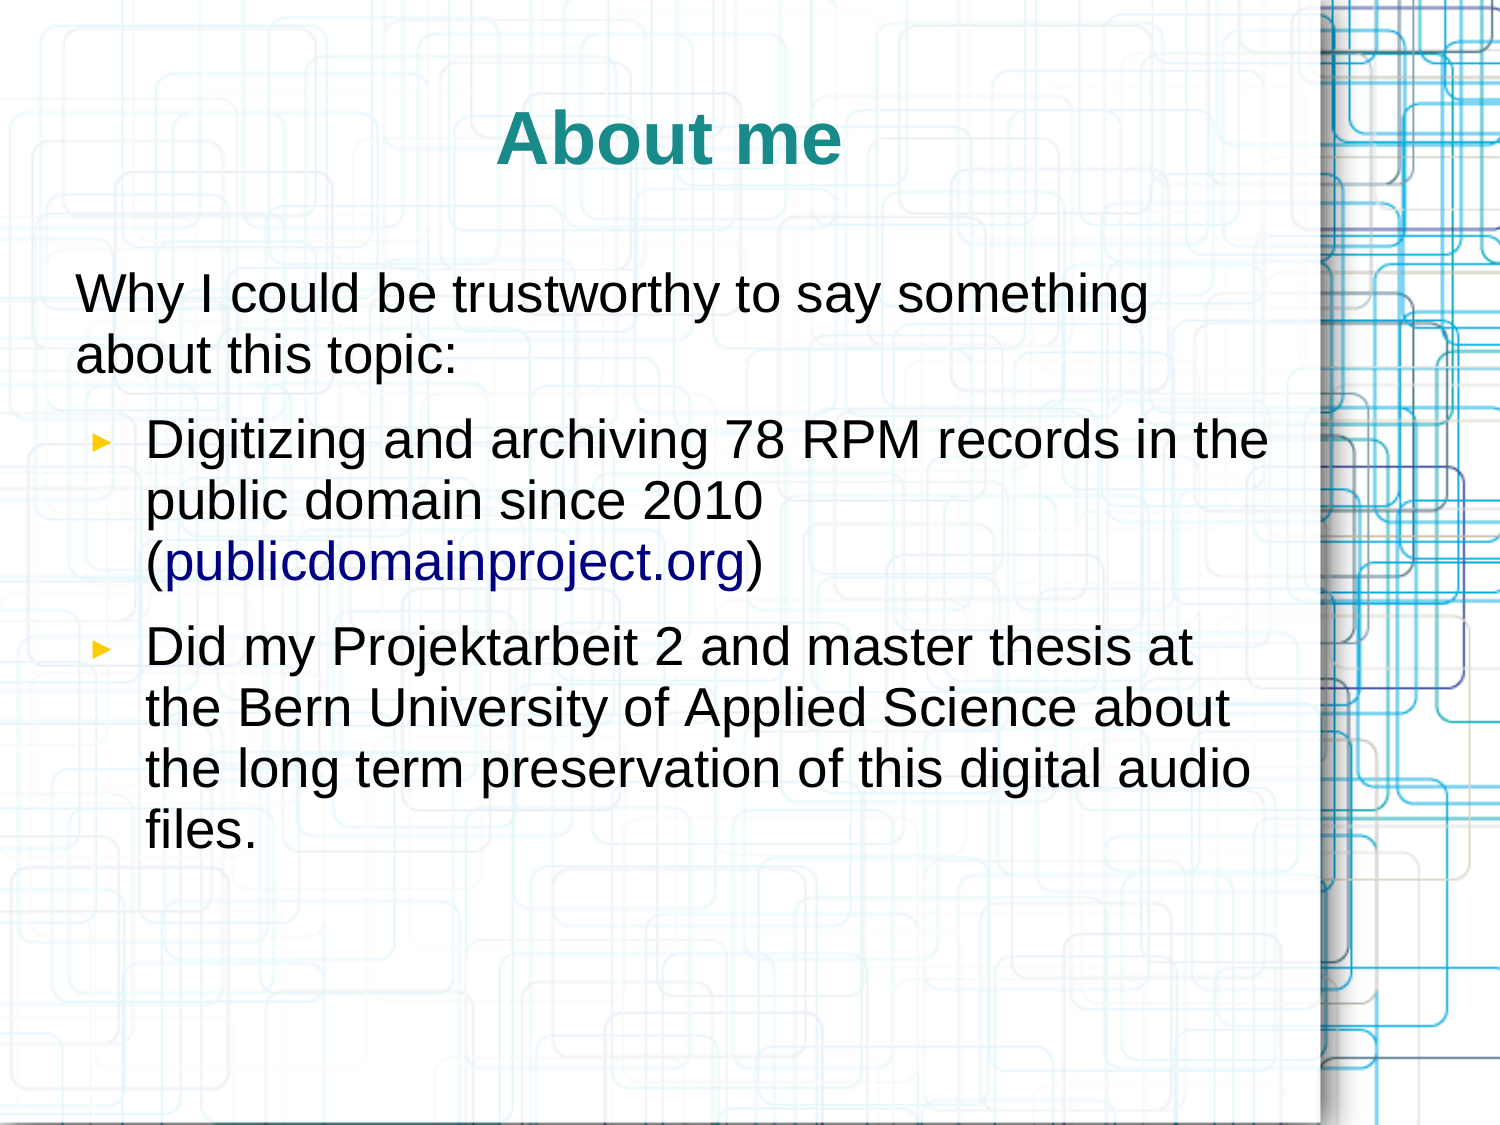

# About me
Why I could be trustworthy to say something about this topic:
Digitizing and archiving 78 RPM records in the public domain since 2010
(publicdomainproject.org)
Did my Projektarbeit 2 and master thesis at the Bern University of Applied Science about the long term preservation of this digital audio files.